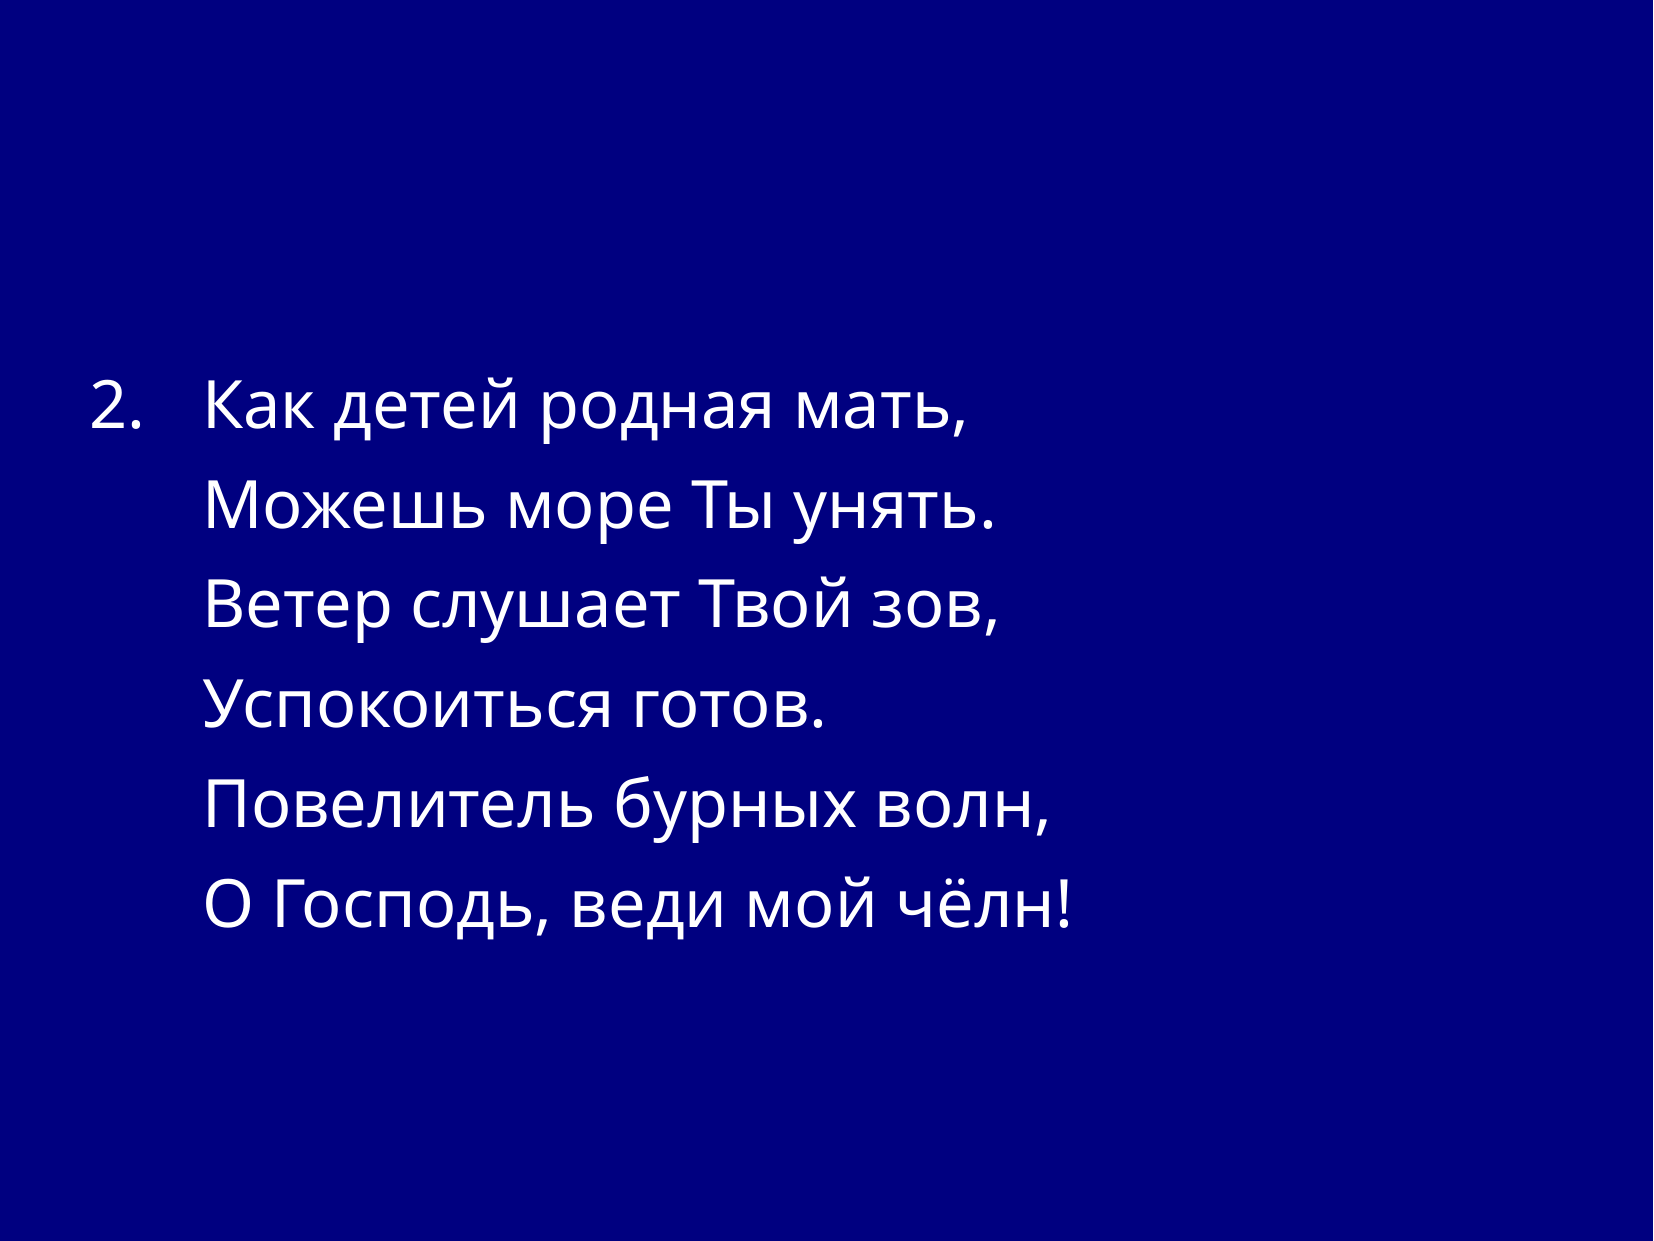

2.	Как детей родная мать,
	Можешь море Ты унять.
	Ветер слушает Твой зов,
	Успокоиться готов.
	Повелитель бурных волн,
	О Господь, веди мой чёлн!